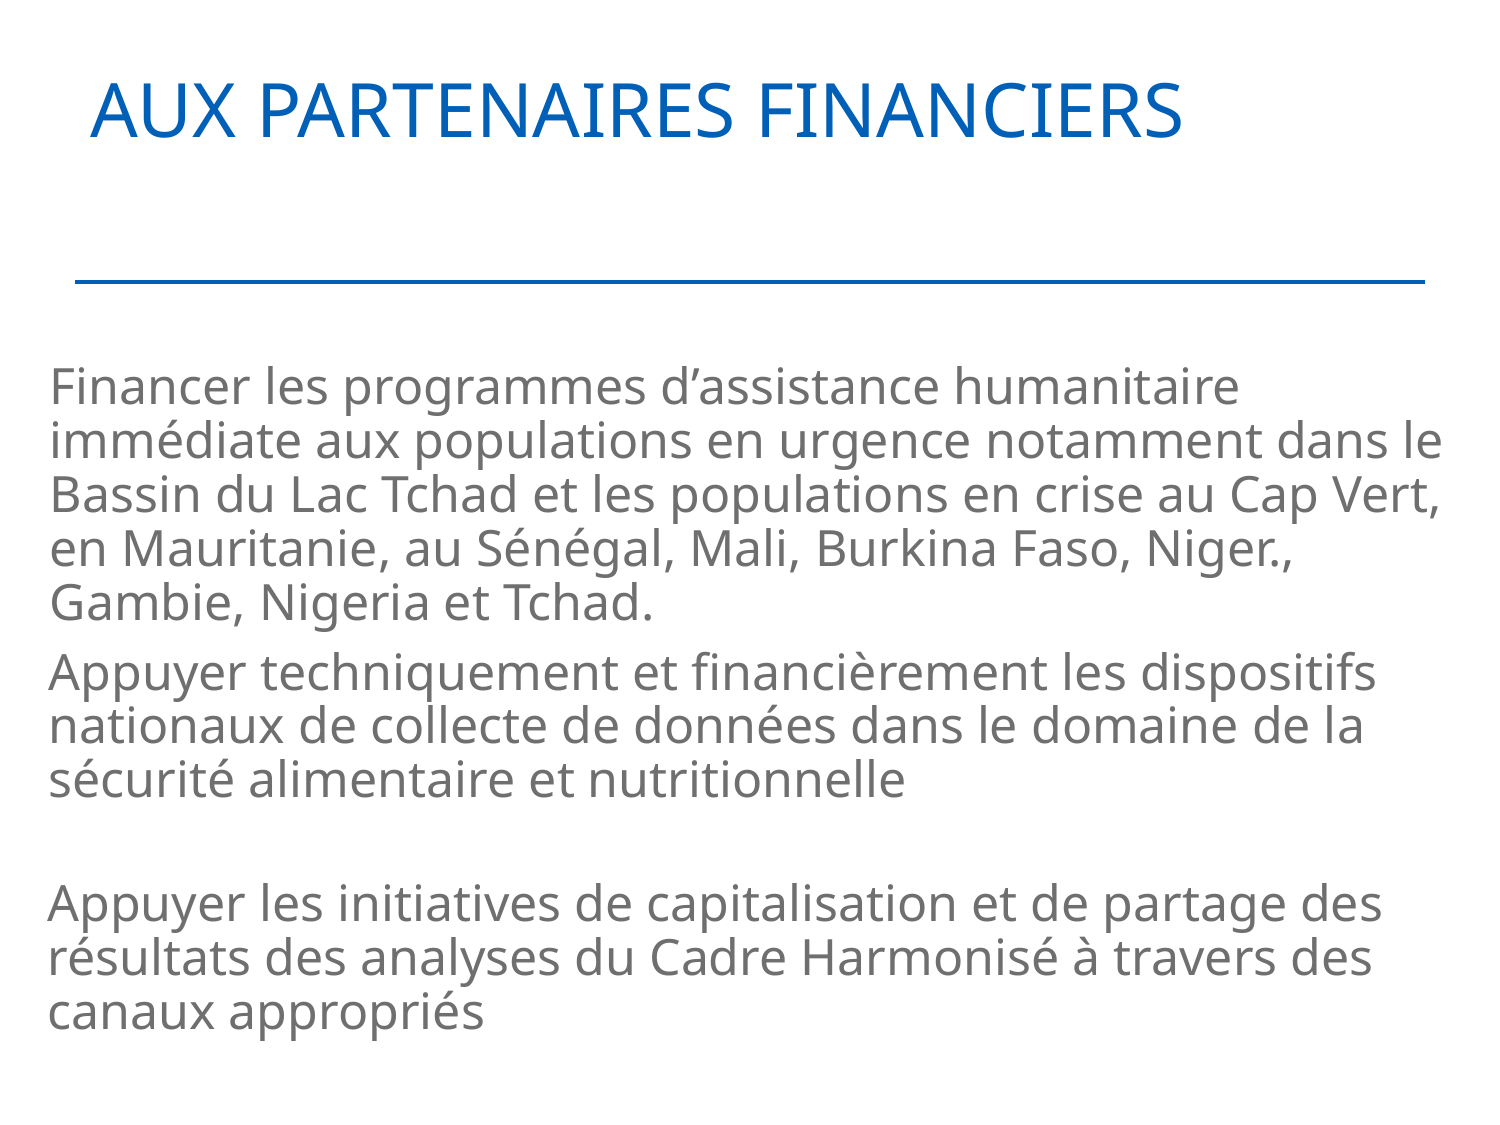

# aux partenaires financiers
Financer les programmes d’assistance humanitaire immédiate aux populations en urgence notamment dans le Bassin du Lac Tchad et les populations en crise au Cap Vert, en Mauritanie, au Sénégal, Mali, Burkina Faso, Niger., Gambie, Nigeria et Tchad.
Appuyer techniquement et financièrement les dispositifs nationaux de collecte de données dans le domaine de la sécurité alimentaire et nutritionnelle
Appuyer les initiatives de capitalisation et de partage des résultats des analyses du Cadre Harmonisé à travers des canaux appropriés